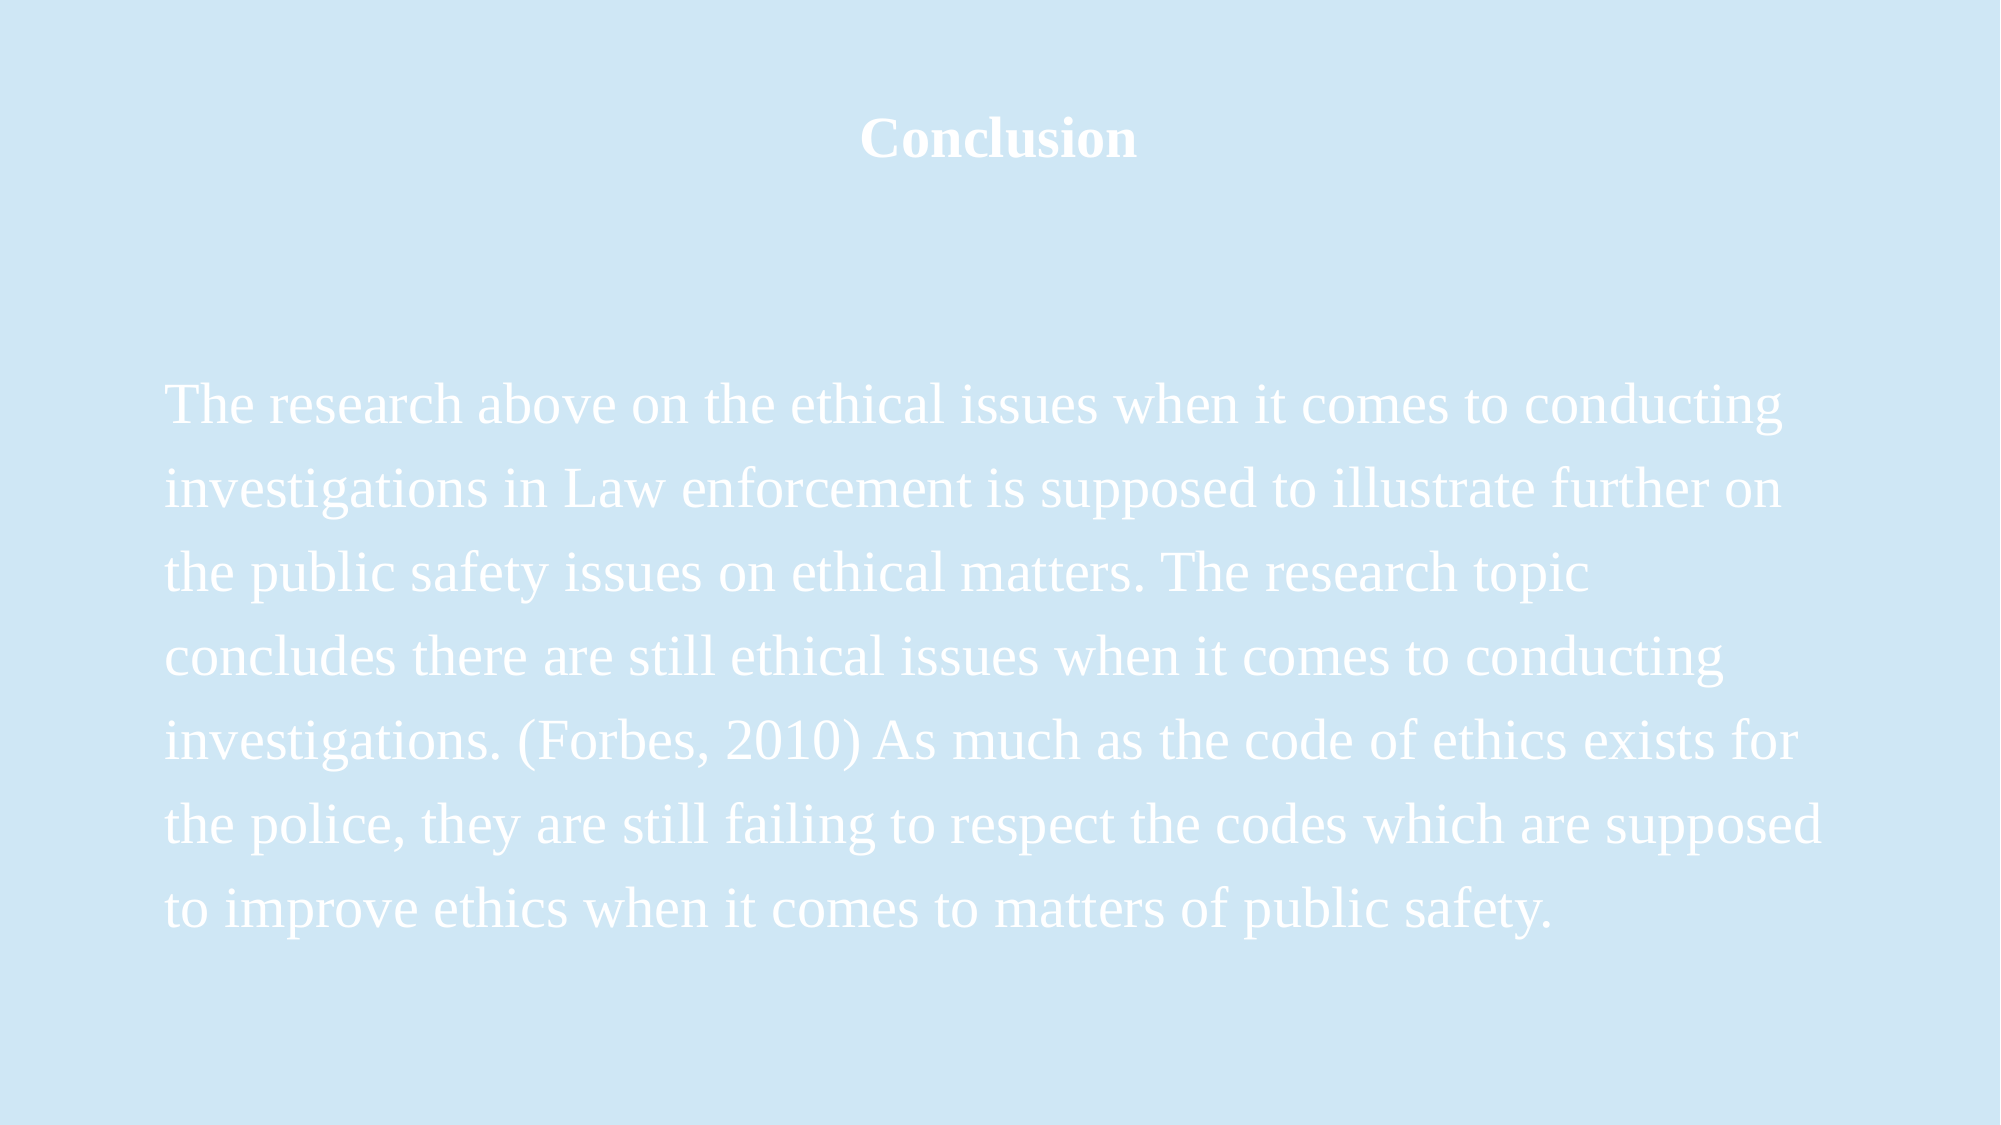

# Conclusion
The research above on the ethical issues when it comes to conducting investigations in Law enforcement is supposed to illustrate further on the public safety issues on ethical matters. The research topic concludes there are still ethical issues when it comes to conducting investigations. (Forbes, 2010) As much as the code of ethics exists for the police, they are still failing to respect the codes which are supposed to improve ethics when it comes to matters of public safety.